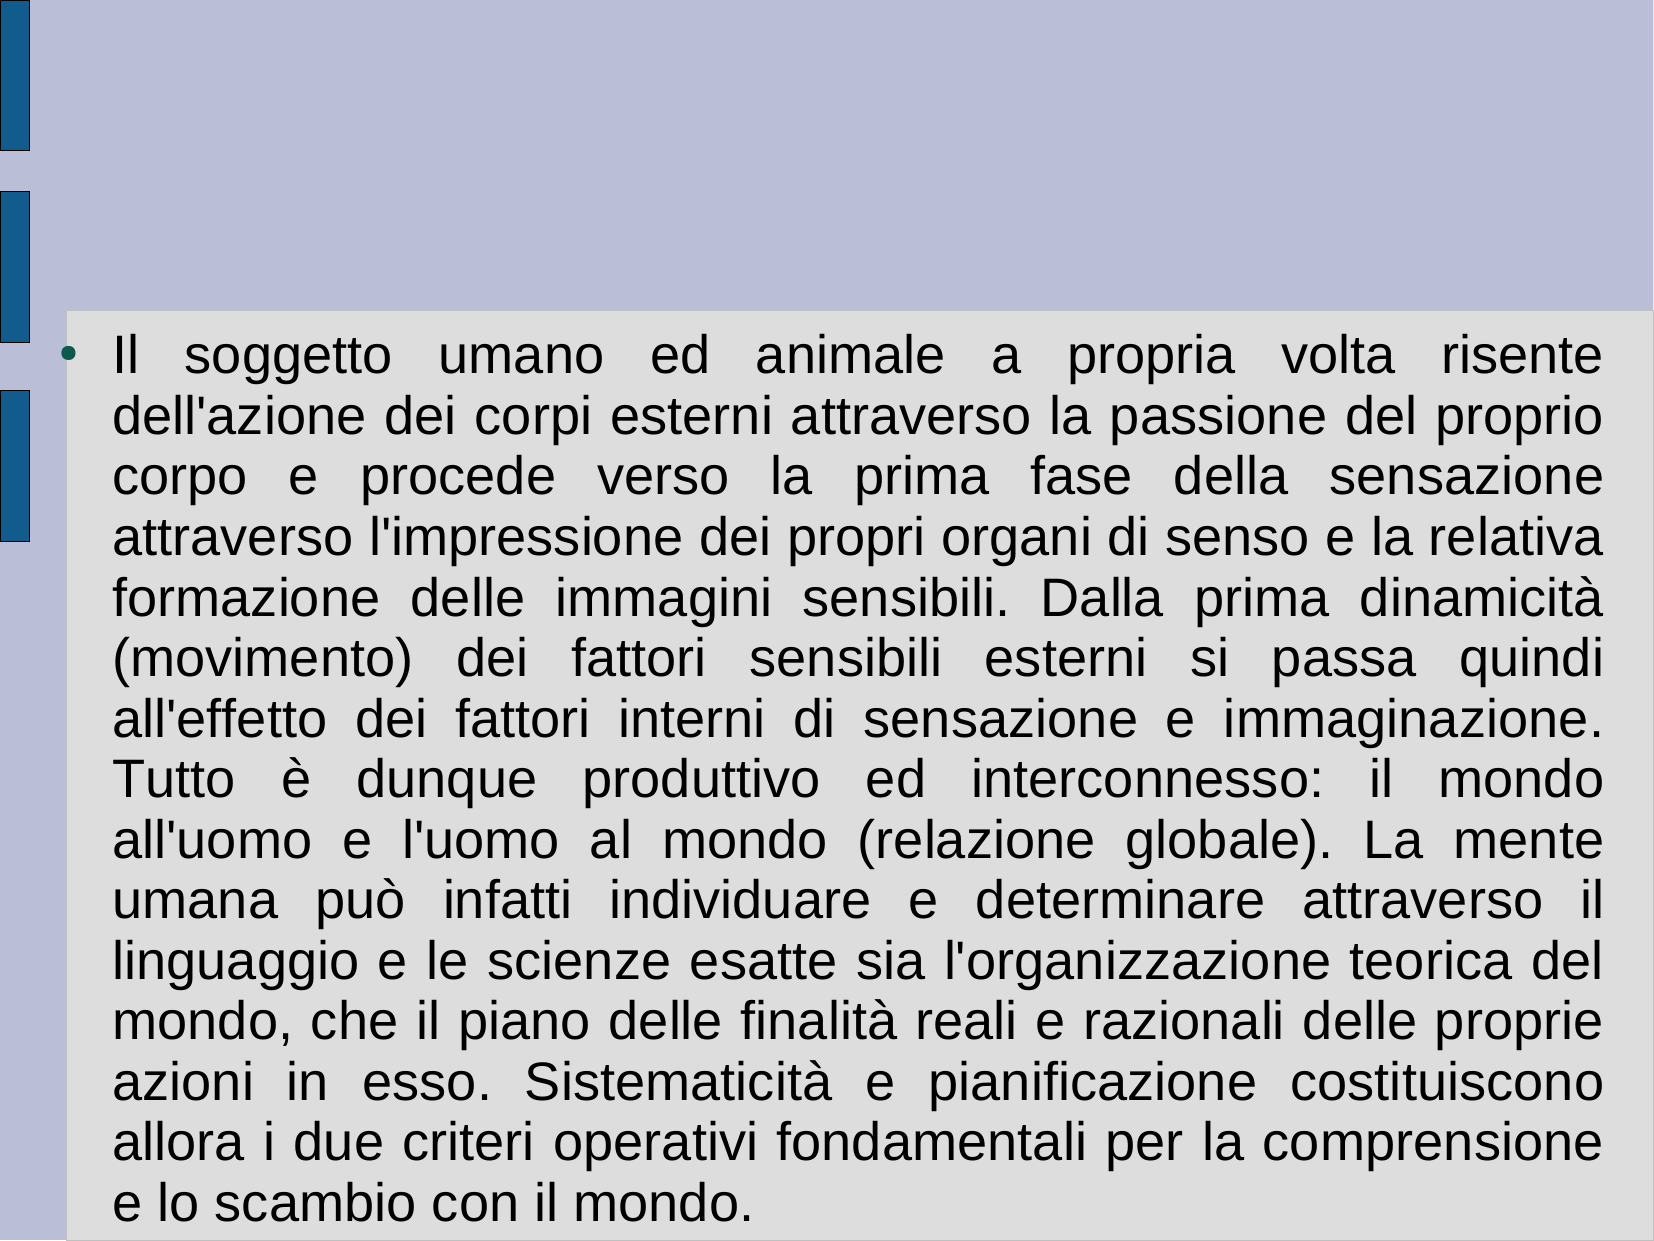

#
Il soggetto umano ed animale a propria volta risente dell'azione dei corpi esterni attraverso la passione del proprio corpo e procede verso la prima fase della sensazione attraverso l'impressione dei propri organi di senso e la relativa formazione delle immagini sensibili. Dalla prima dinamicità (movimento) dei fattori sensibili esterni si passa quindi all'effetto dei fattori interni di sensazione e immaginazione. Tutto è dunque produttivo ed interconnesso: il mondo all'uomo e l'uomo al mondo (relazione globale). La mente umana può infatti individuare e determinare attraverso il linguaggio e le scienze esatte sia l'organizzazione teorica del mondo, che il piano delle finalità reali e razionali delle proprie azioni in esso. Sistematicità e pianificazione costituiscono allora i due criteri operativi fondamentali per la comprensione e lo scambio con il mondo.